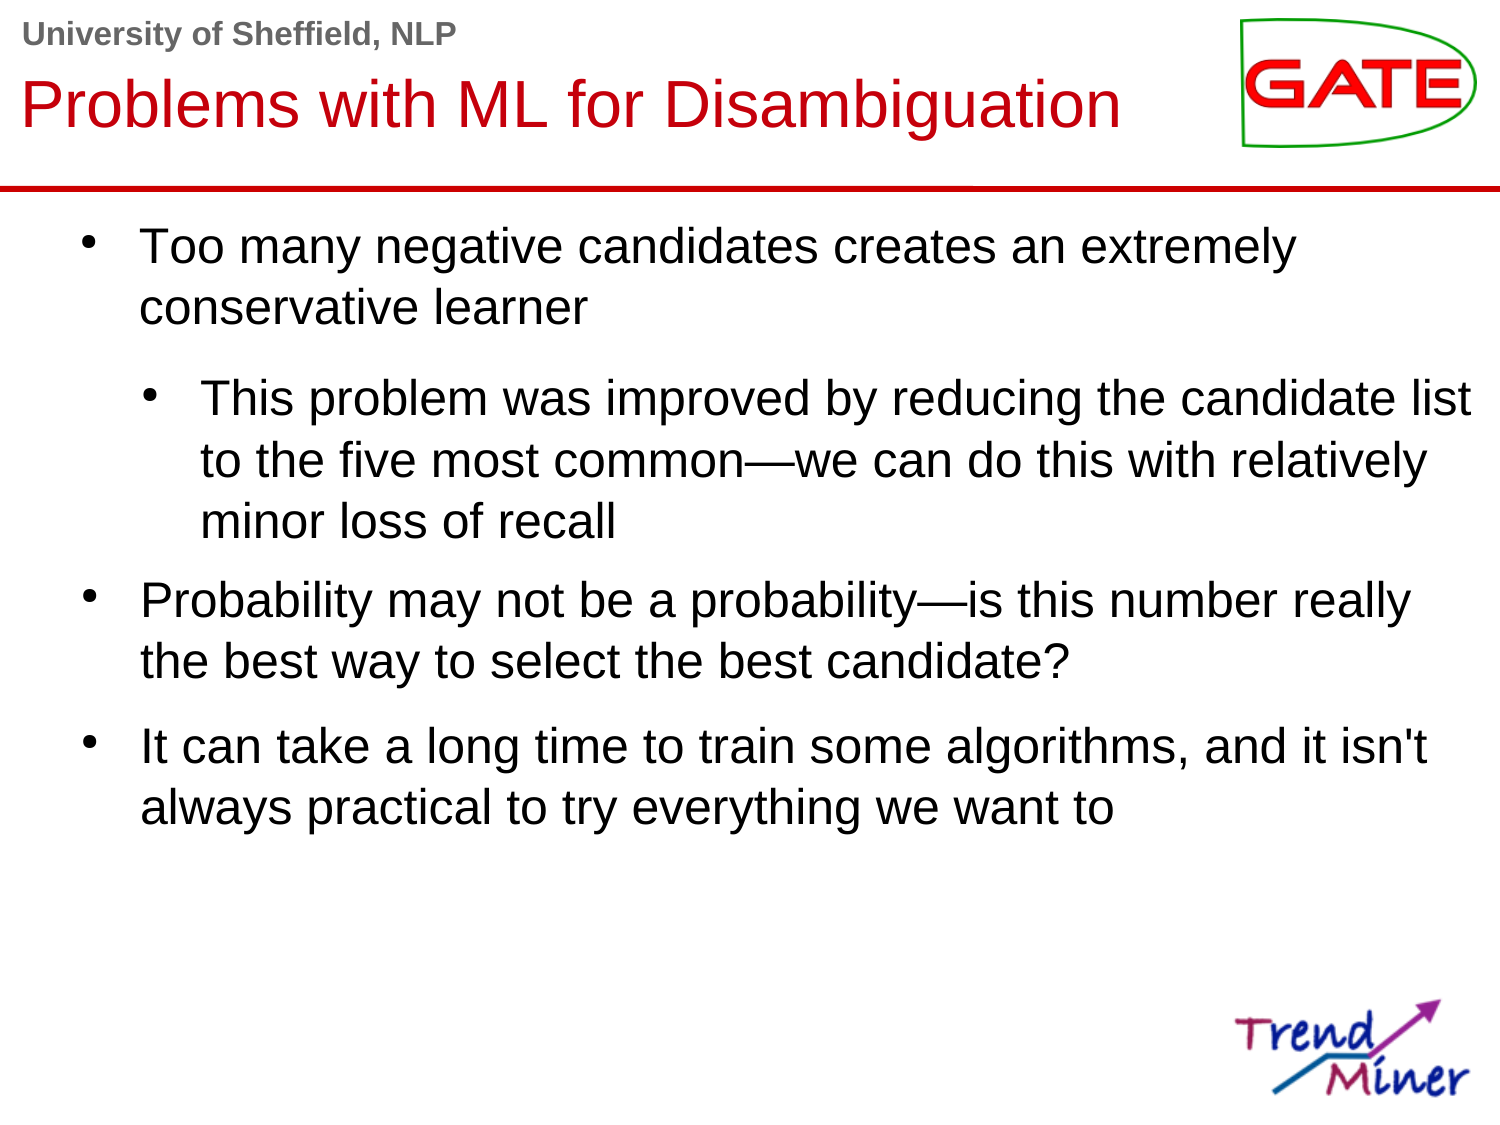

# Problems with ML for Disambiguation
Too many negative candidates creates an extremely conservative learner
This problem was improved by reducing the candidate list to the five most common—we can do this with relatively minor loss of recall
Probability may not be a probability—is this number really the best way to select the best candidate?
It can take a long time to train some algorithms, and it isn't always practical to try everything we want to